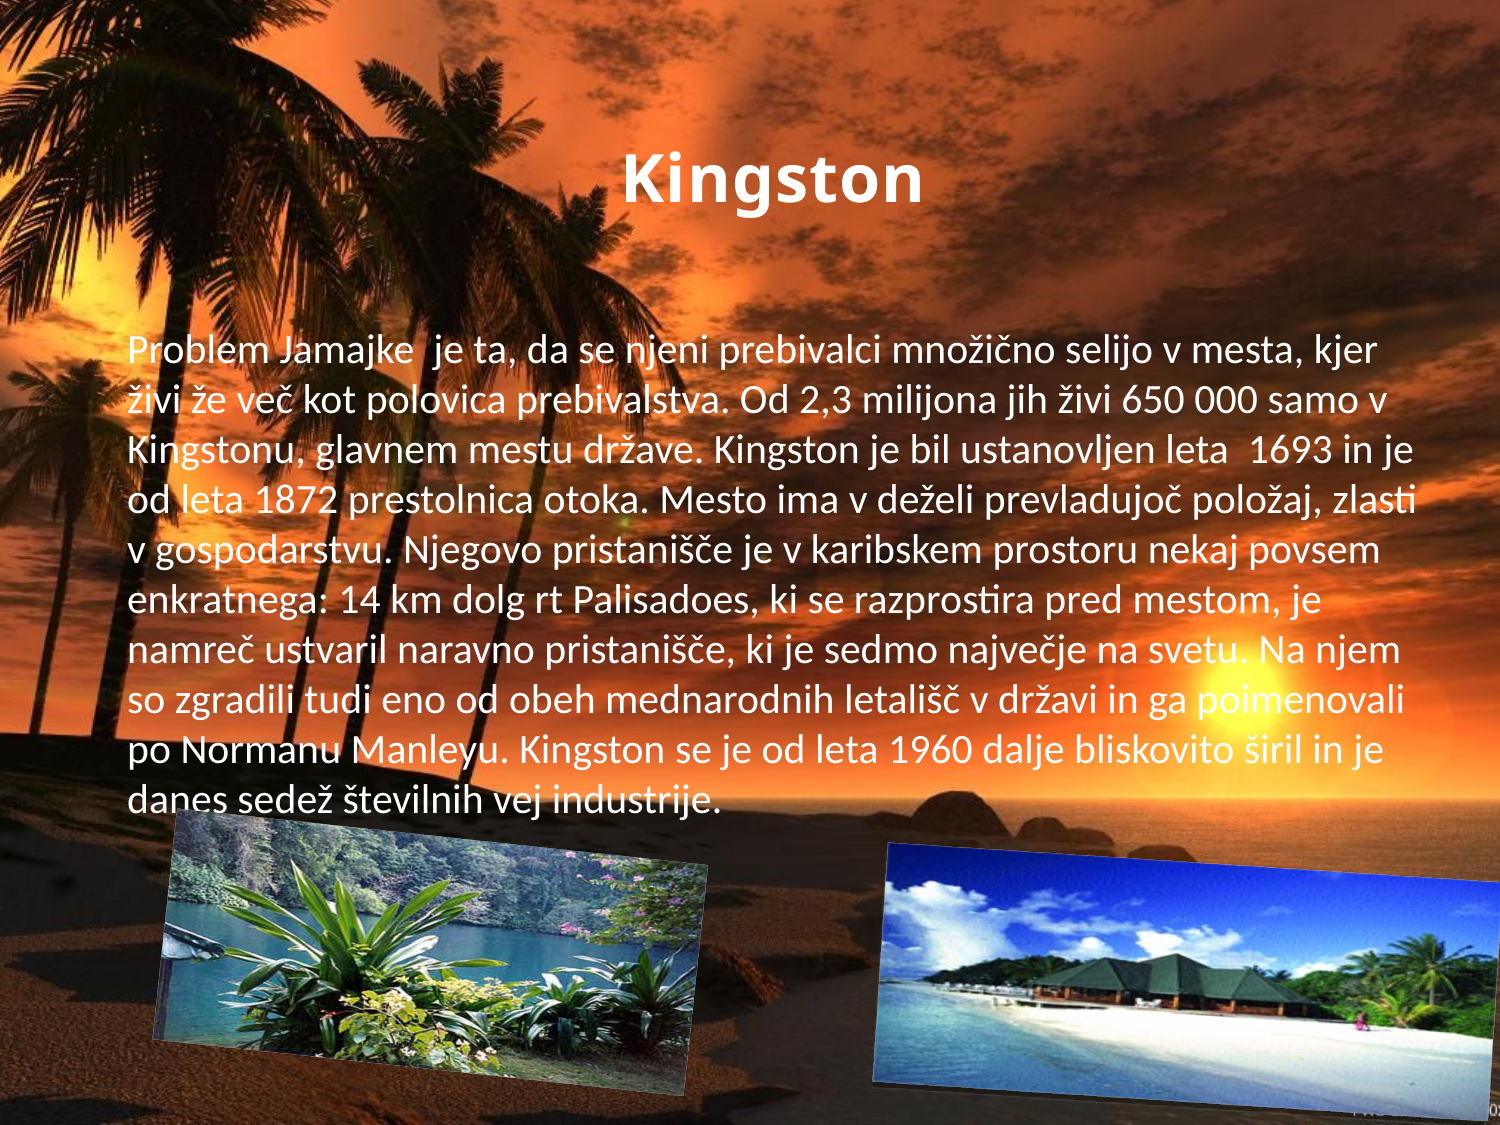

#
Kingston
Problem Jamajke je ta, da se njeni prebivalci množično selijo v mesta, kjer živi že več kot polovica prebivalstva. Od 2,3 milijona jih živi 650 000 samo v Kingstonu, glavnem mestu države. Kingston je bil ustanovljen leta 1693 in je od leta 1872 prestolnica otoka. Mesto ima v deželi prevladujoč položaj, zlasti v gospodarstvu. Njegovo pristanišče je v karibskem prostoru nekaj povsem enkratnega: 14 km dolg rt Palisadoes, ki se razprostira pred mestom, je namreč ustvaril naravno pristanišče, ki je sedmo največje na svetu. Na njem so zgradili tudi eno od obeh mednarodnih letališč v državi in ga poimenovali po Normanu Manleyu. Kingston se je od leta 1960 dalje bliskovito širil in je danes sedež številnih vej industrije.